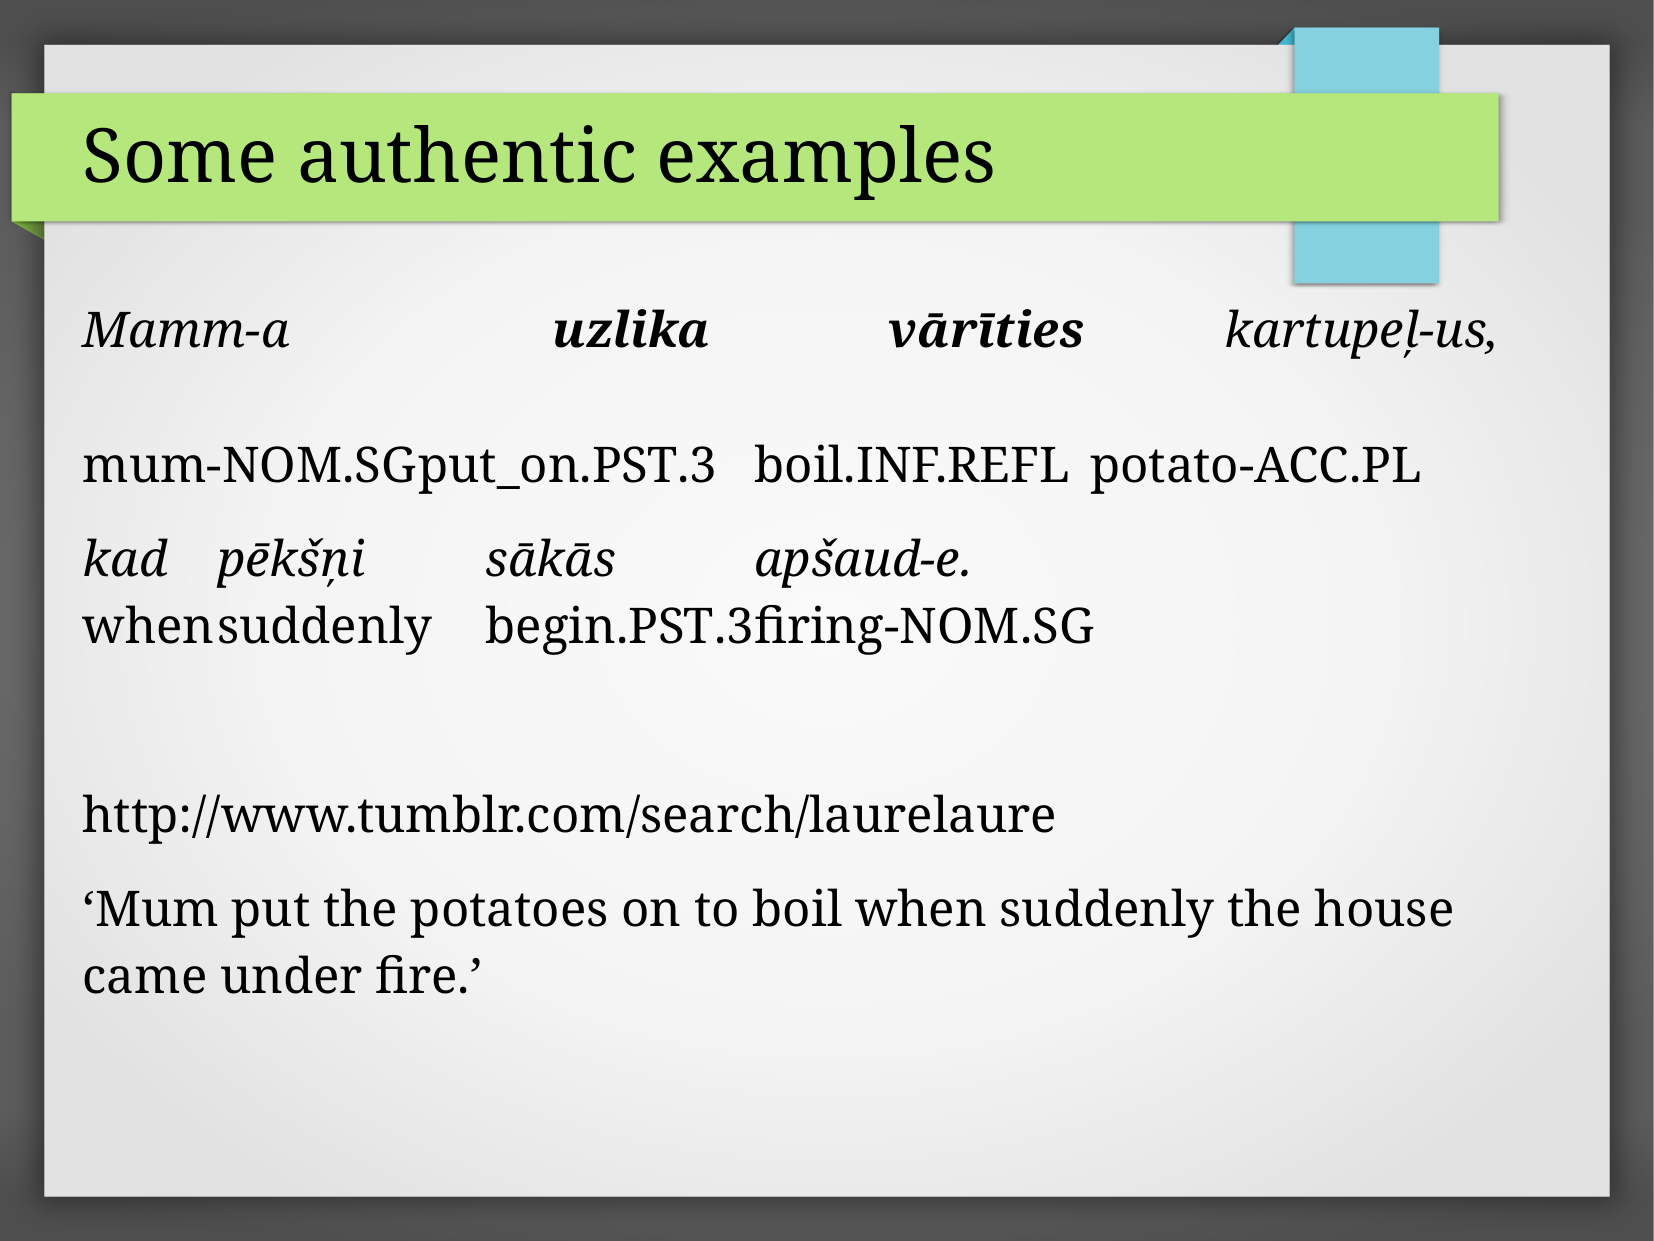

# Some authentic examples
Mamm-a			 		uzlika			 	vārīties	 		kartupeļ-us,
mum-nom.sg		put_on.pst.3	boil.inf.refl	potato-acc.pl
kad	pēkšņi 		 	sākās			 	apšaud-e.
when	suddenly 	begin.pst.3	firing-nom.sg
http://www.tumblr.com/search/laurelaure
‘Mum put the potatoes on to boil when suddenly the house came under fire.’